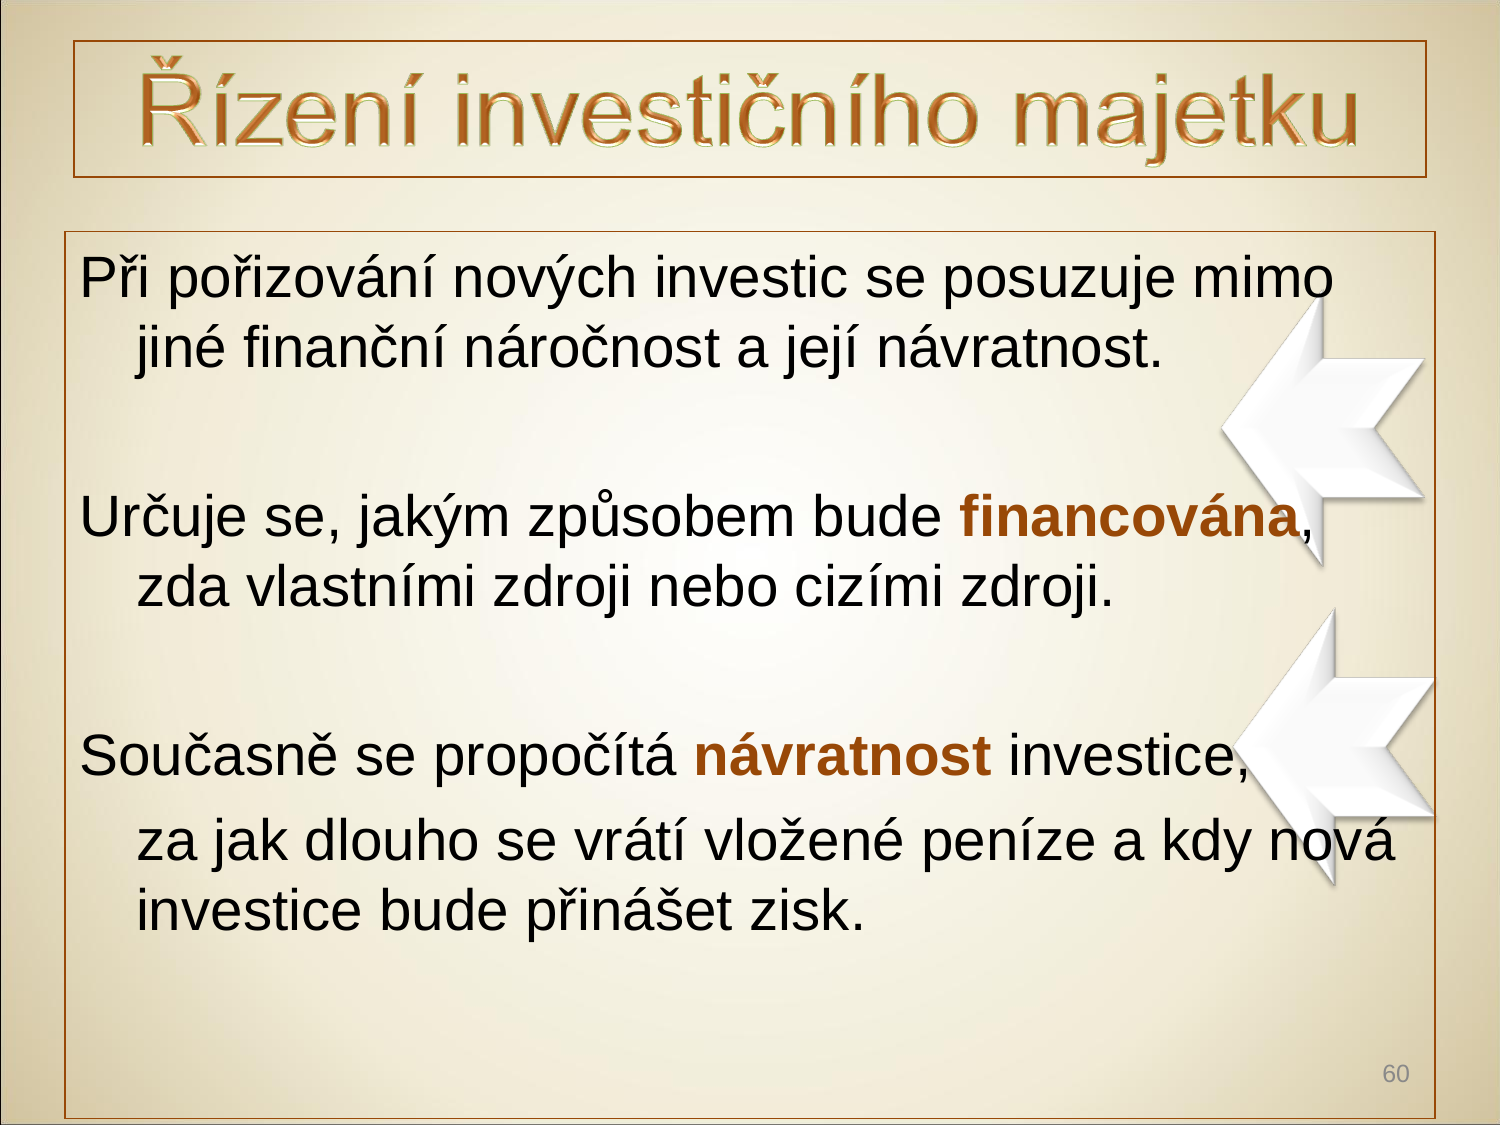

# Při pořizování nových investic se posuzuje mimo jiné finanční náročnost a její návratnost.
Určuje se, jakým způsobem bude financována, zda vlastními zdroji nebo cizími zdroji.
Současně se propočítá návratnost investice,
	za jak dlouho se vrátí vložené peníze a kdy nová investice bude přinášet zisk.